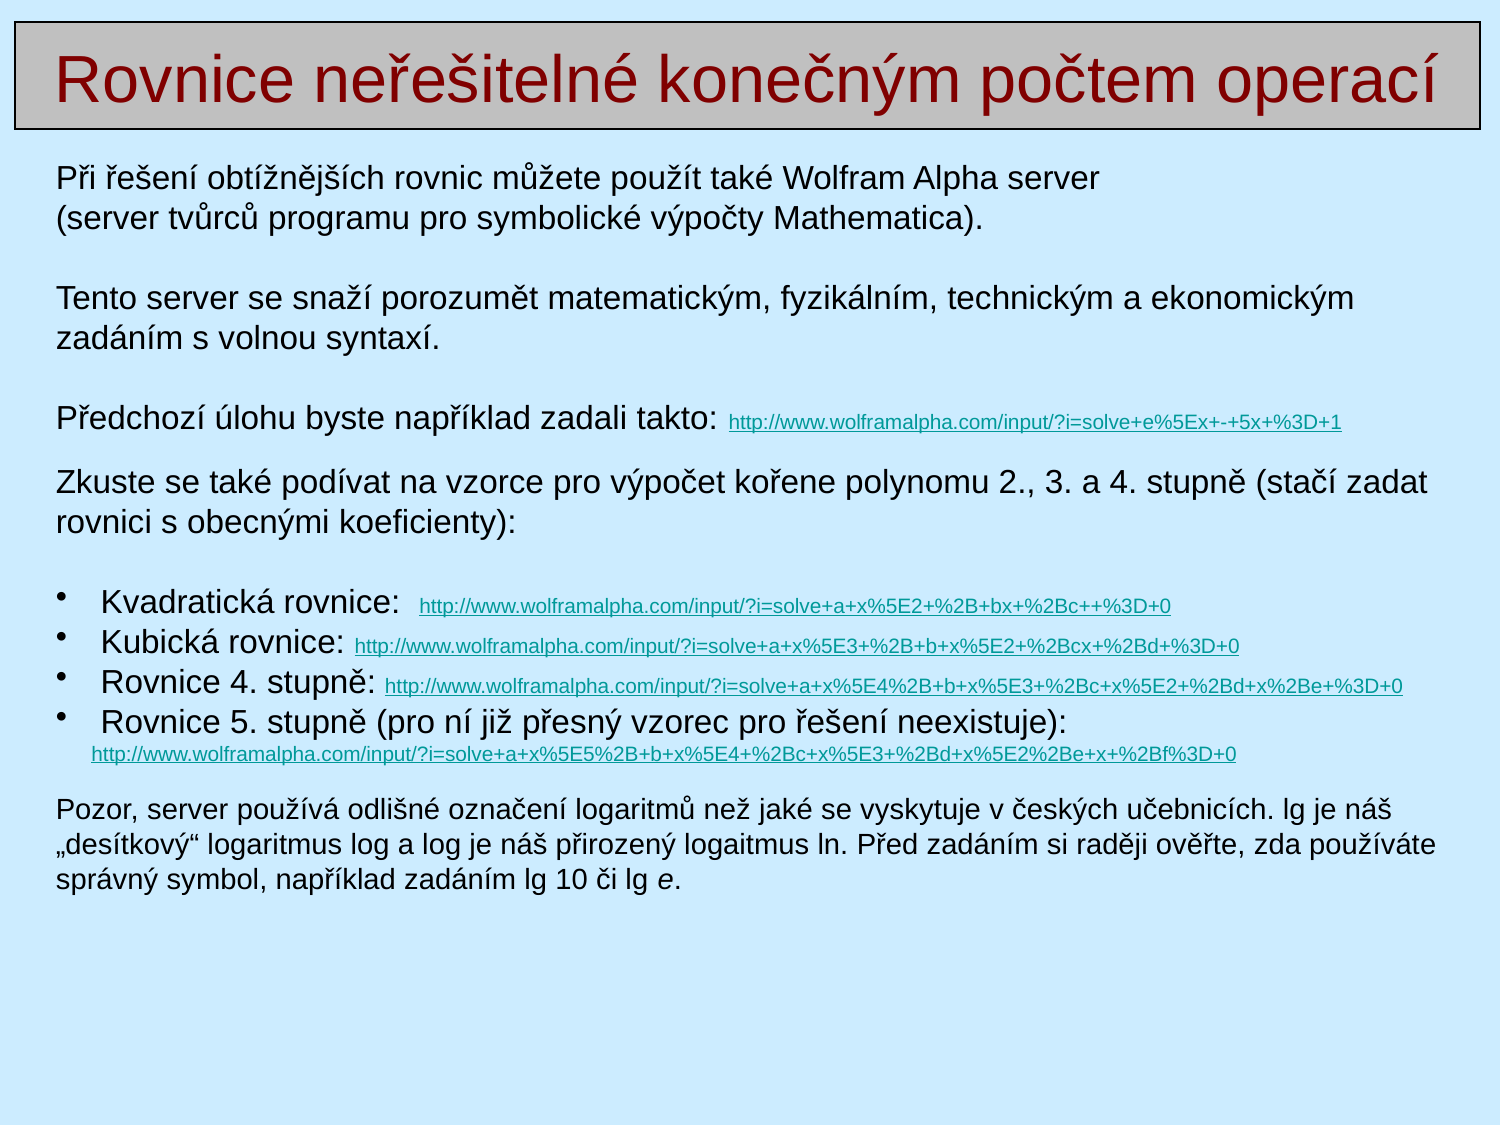

# Rovnice neřešitelné konečným počtem operací
Při řešení obtížnějších rovnic můžete použít také Wolfram Alpha server
(server tvůrců programu pro symbolické výpočty Mathematica).
Tento server se snaží porozumět matematickým, fyzikálním, technickým a ekonomickým zadáním s volnou syntaxí.
Předchozí úlohu byste například zadali takto: http://www.wolframalpha.com/input/?i=solve+e%5Ex+-+5x+%3D+1
Zkuste se také podívat na vzorce pro výpočet kořene polynomu 2., 3. a 4. stupně (stačí zadat rovnici s obecnými koeficienty):
 Kvadratická rovnice: http://www.wolframalpha.com/input/?i=solve+a+x%5E2+%2B+bx+%2Bc++%3D+0
 Kubická rovnice: http://www.wolframalpha.com/input/?i=solve+a+x%5E3+%2B+b+x%5E2+%2Bcx+%2Bd+%3D+0
 Rovnice 4. stupně: http://www.wolframalpha.com/input/?i=solve+a+x%5E4%2B+b+x%5E3+%2Bc+x%5E2+%2Bd+x%2Be+%3D+0
 Rovnice 5. stupně (pro ní již přesný vzorec pro řešení neexistuje): http://www.wolframalpha.com/input/?i=solve+a+x%5E5%2B+b+x%5E4+%2Bc+x%5E3+%2Bd+x%5E2%2Be+x+%2Bf%3D+0
Pozor, server používá odlišné označení logaritmů než jaké se vyskytuje v českých učebnicích. lg je náš „desítkový“ logaritmus log a log je náš přirozený logaitmus ln. Před zadáním si raději ověřte, zda používáte správný symbol, například zadáním lg 10 či lg e.